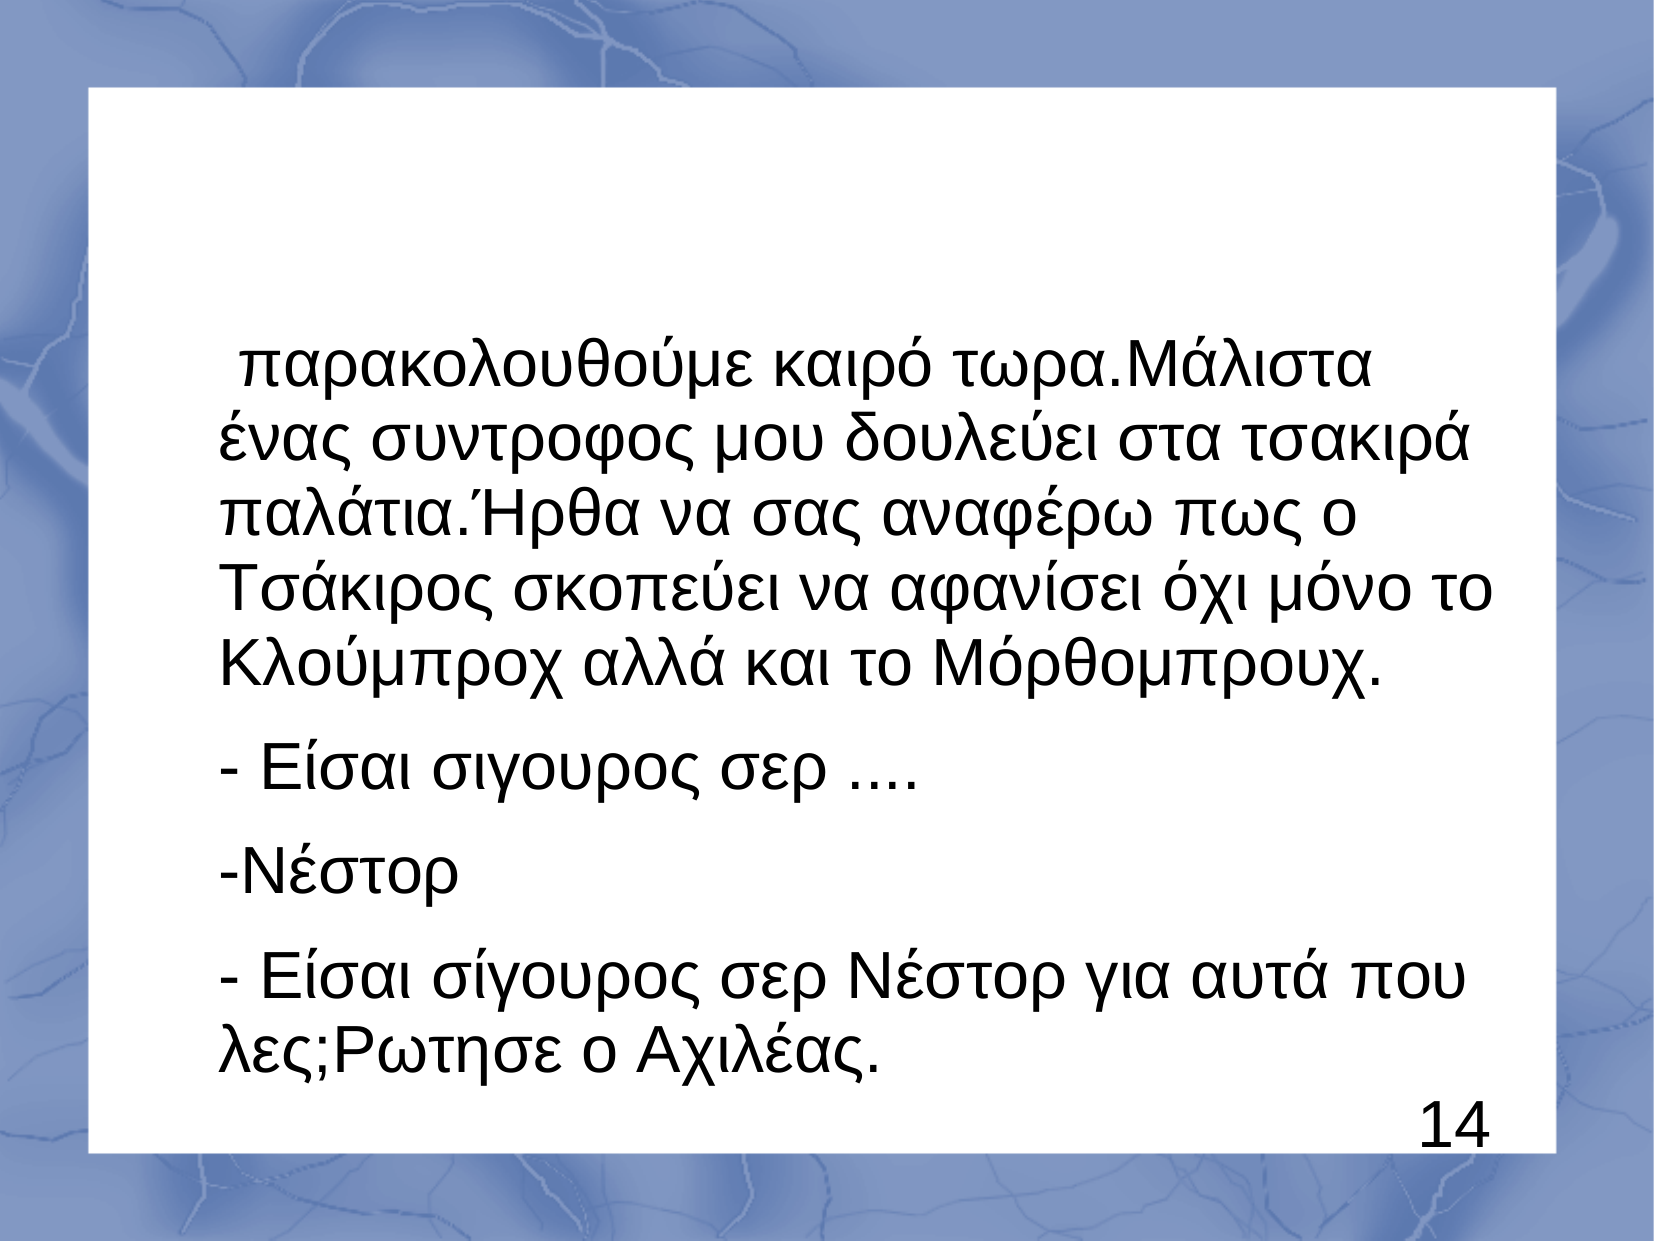

#
 παρακολουθούμε καιρό τωρα.Μάλιστα ένας συντροφος μου δουλεύει στα τσακιρά παλάτια.Ήρθα να σας αναφέρω πως ο Τσάκιρος σκοπεύει να αφανίσει όχι μόνο το Κλούμπροχ αλλά και το Μόρθομπρουχ.
- Είσαι σιγουρος σερ ....
-Νέστορ
- Είσαι σίγουρος σερ Νέστορ για αυτά που λες;Ρωτησε ο Αχιλέας. 14